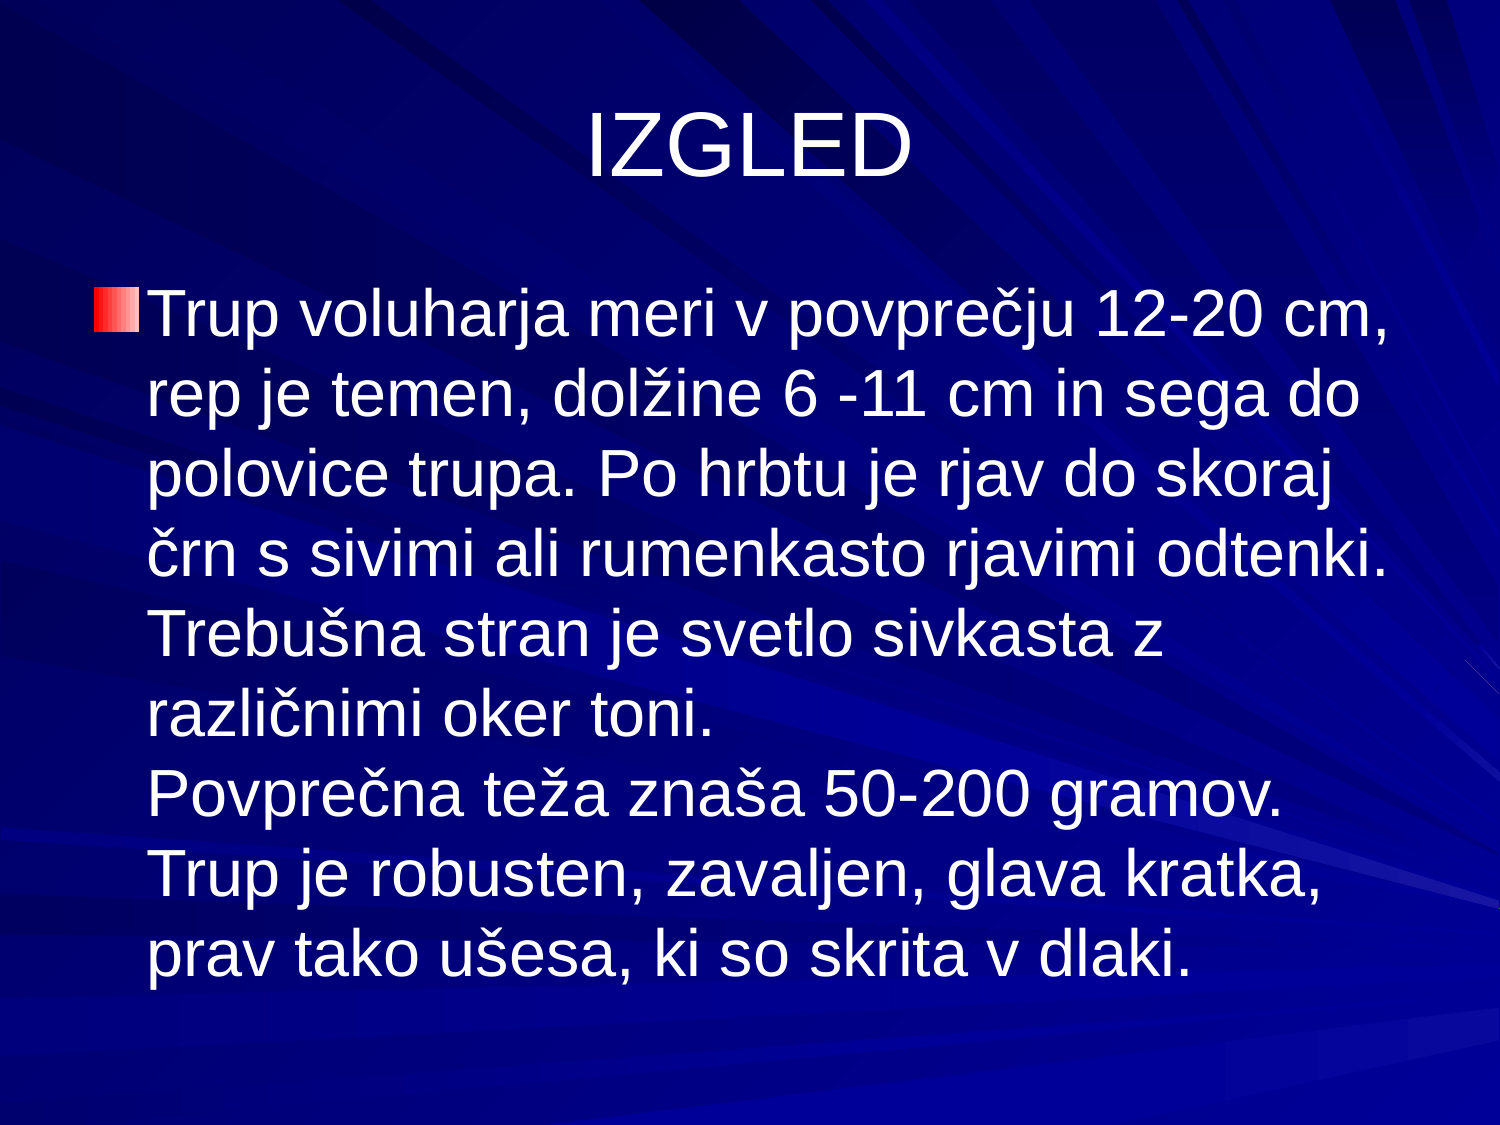

# IZGLED
Trup voluharja meri v povprečju 12-20 cm, rep je temen, dolžine 6 -11 cm in sega do polovice trupa. Po hrbtu je rjav do skoraj črn s sivimi ali rumenkasto rjavimi odtenki. Trebušna stran je svetlo sivkasta z različnimi oker toni.
Povprečna teža znaša 50-200 gramov. Trup je robusten, zavaljen, glava kratka, prav tako ušesa, ki so skrita v dlaki.